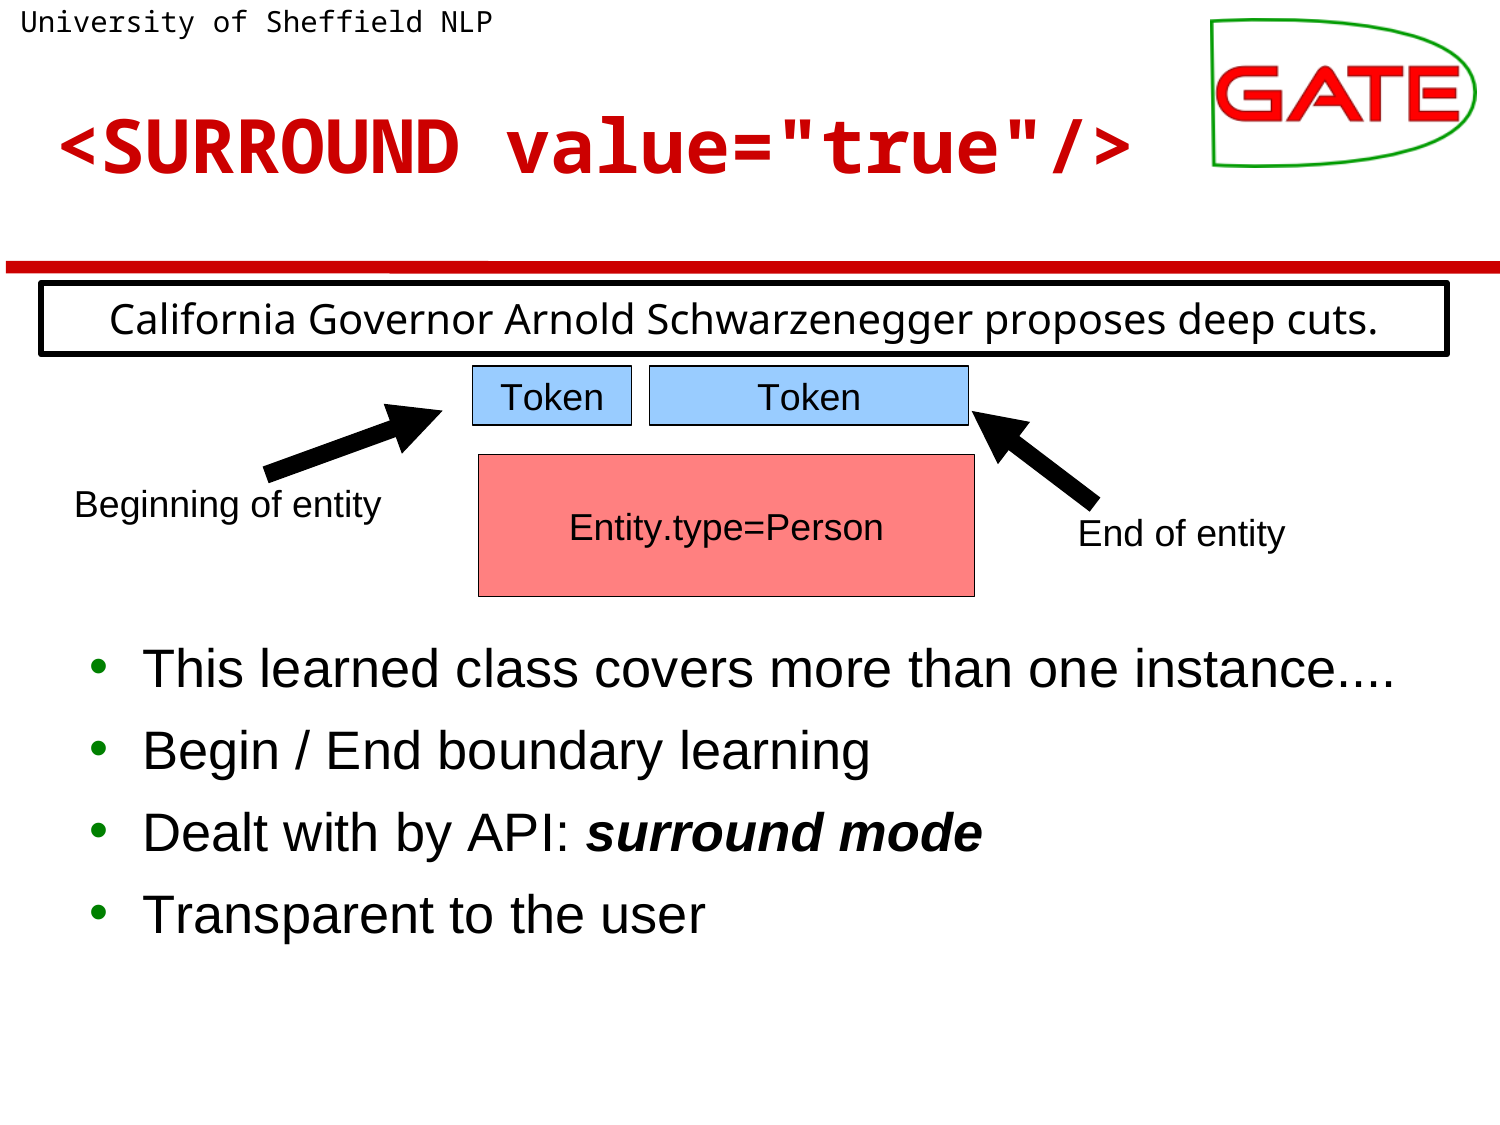

# <SURROUND value="true"/>
California Governor Arnold Schwarzenegger proposes deep cuts.
Token
Token
Entity.type=Person
Beginning of entity
End of entity
This learned class covers more than one instance....
Begin / End boundary learning
Dealt with by API: surround mode
Transparent to the user